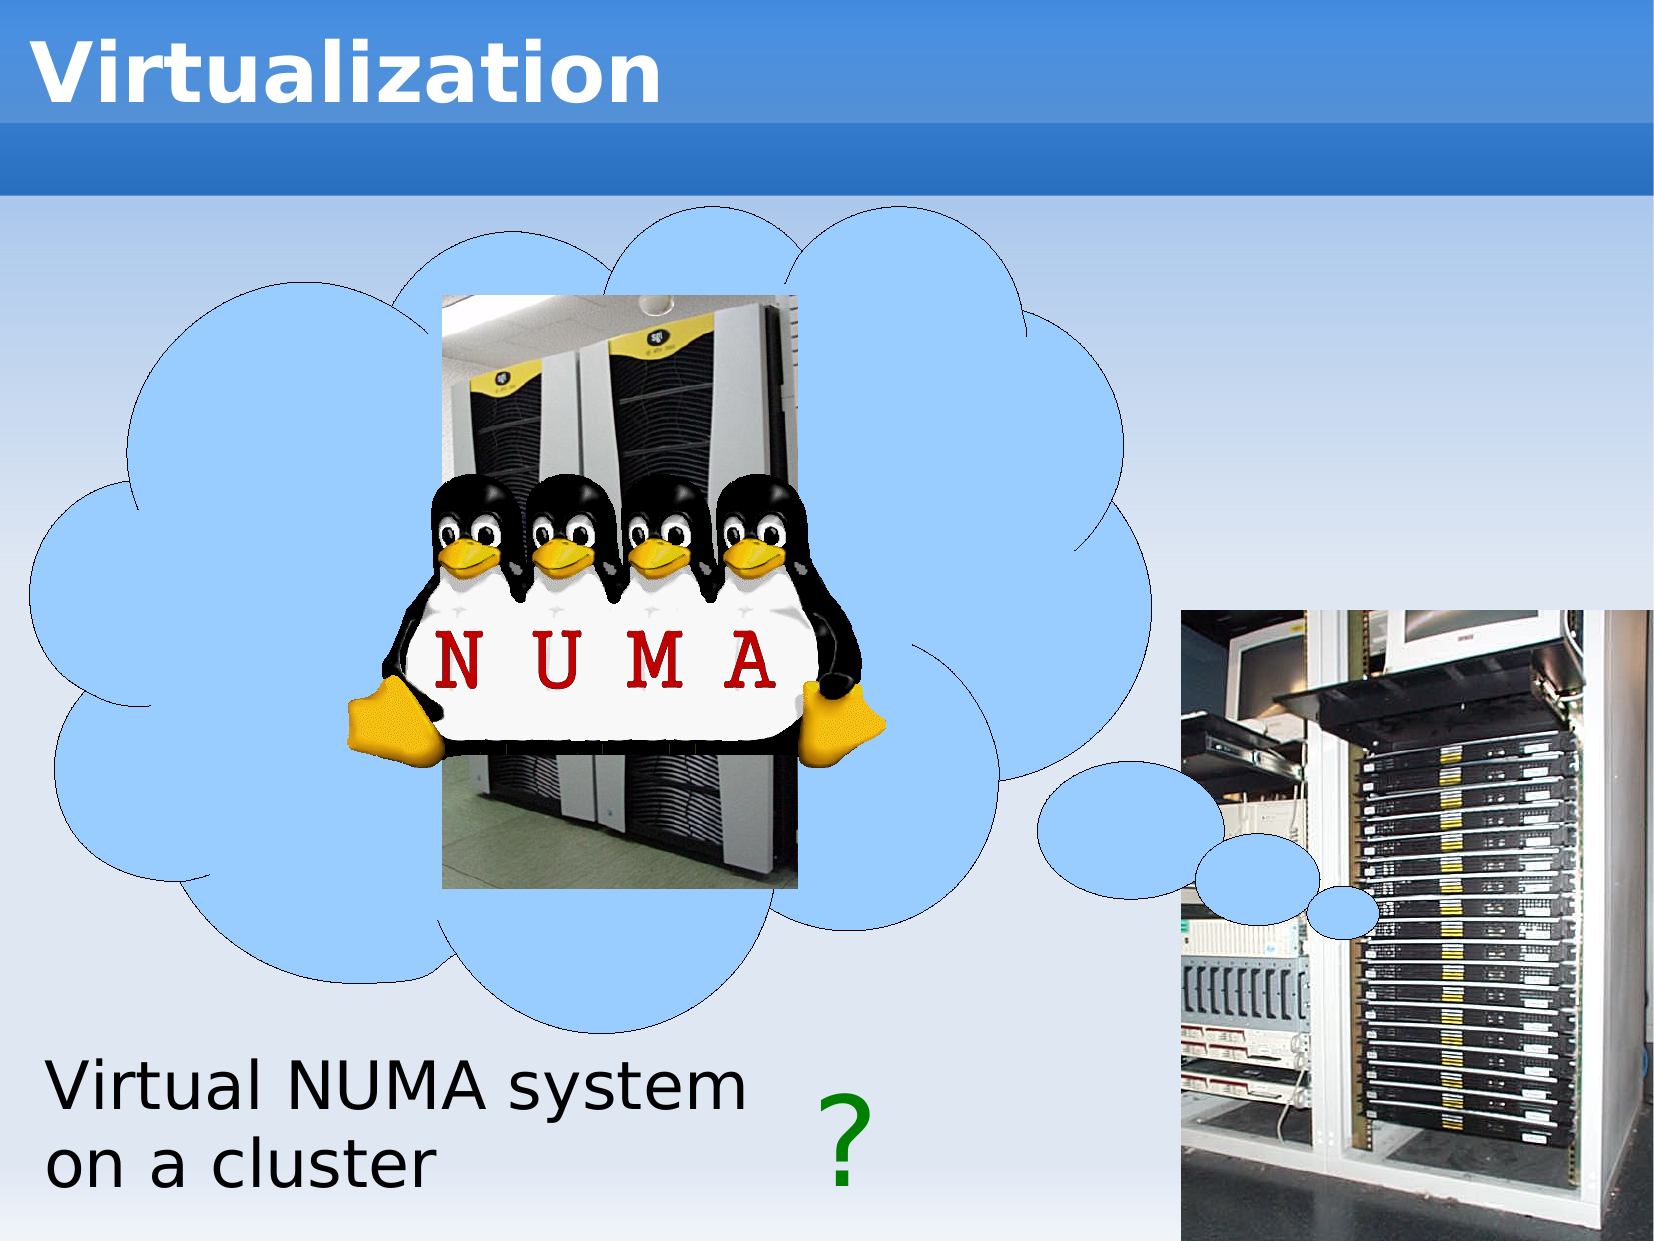

# Virtualization
Virtual NUMA system
on a cluster
?